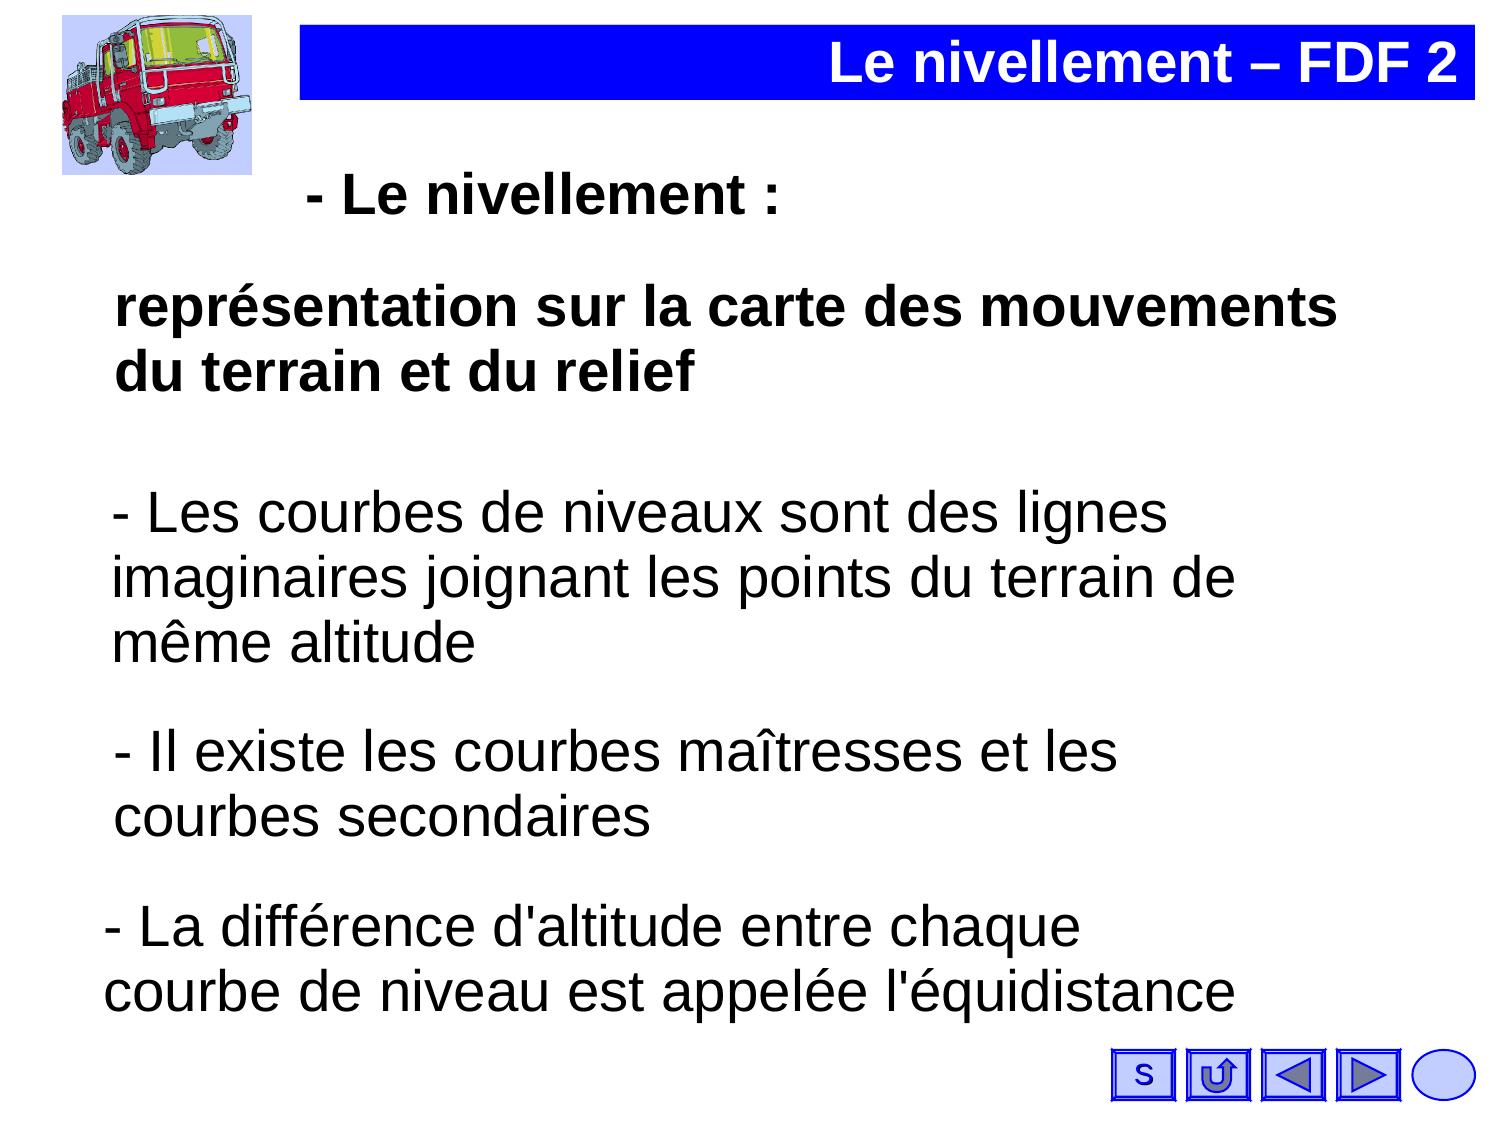

Le nivellement – FDF 2
- Le nivellement :
représentation sur la carte des mouvements
du terrain et du relief
- Les courbes de niveaux sont des lignes
imaginaires joignant les points du terrain de
même altitude
- Il existe les courbes maîtresses et les
courbes secondaires
- La différence d'altitude entre chaque
courbe de niveau est appelée l'équidistance